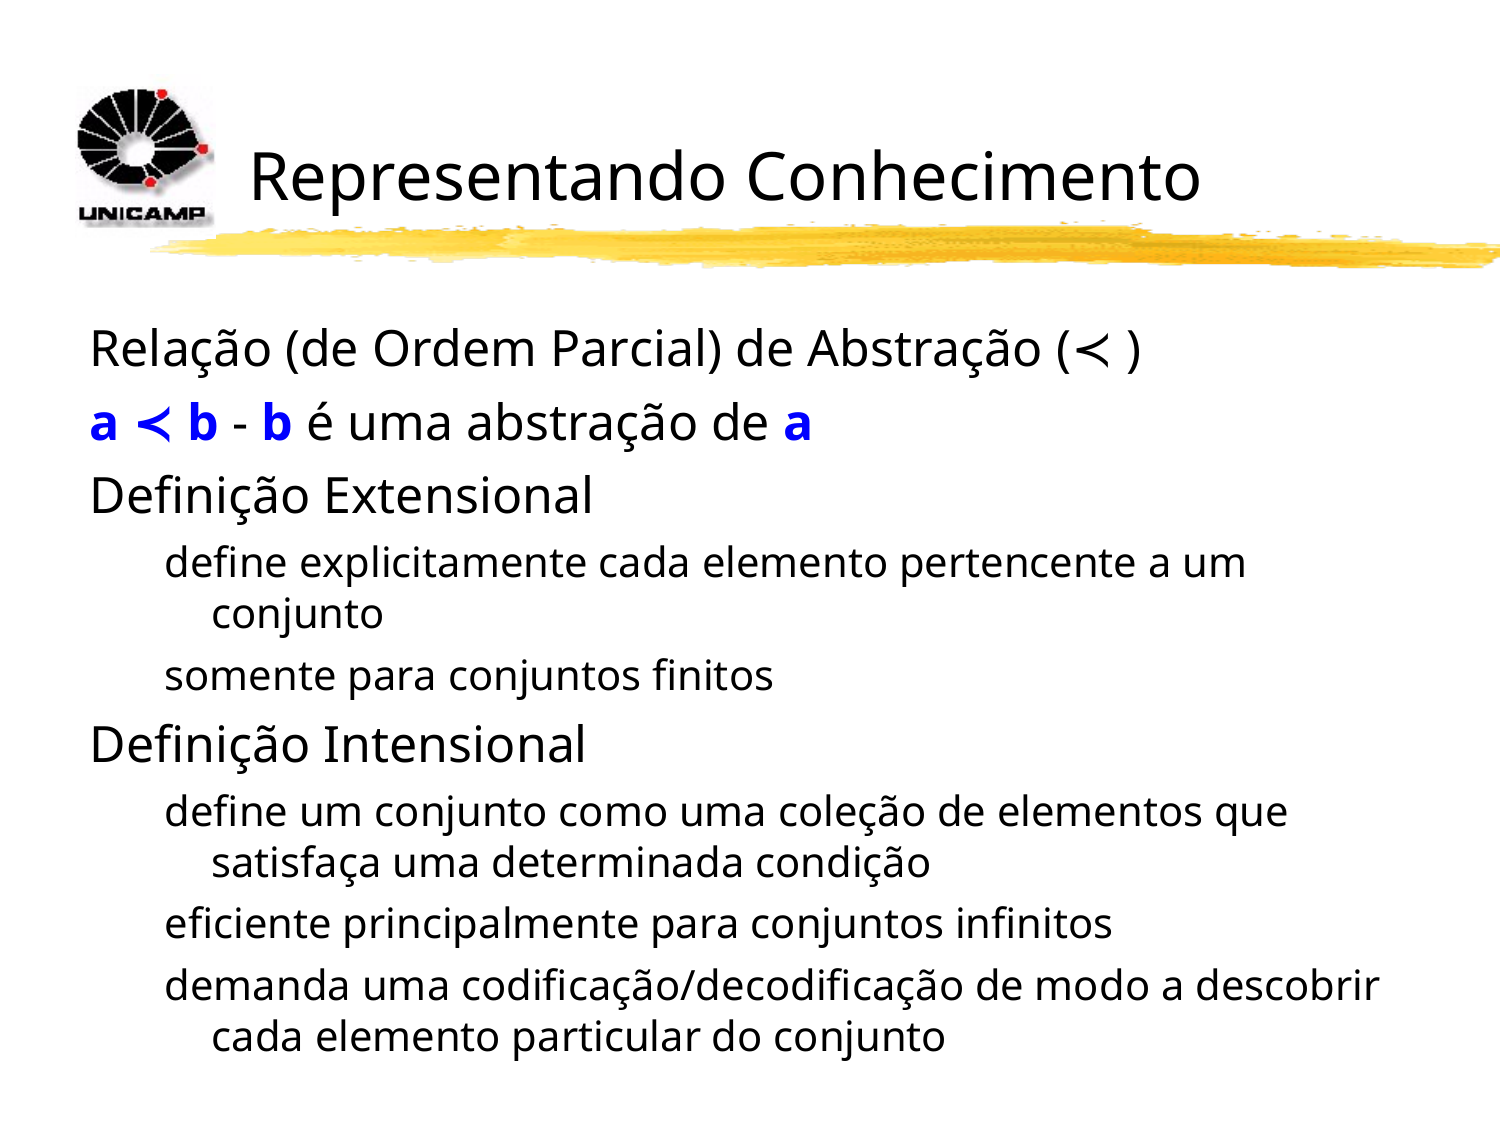

Representando Conhecimento
# Relação (de Ordem Parcial) de Abstração (≺ )
a ≺ b - b é uma abstração de a
Definição Extensional
define explicitamente cada elemento pertencente a um conjunto
somente para conjuntos finitos
Definição Intensional
define um conjunto como uma coleção de elementos que satisfaça uma determinada condição
eficiente principalmente para conjuntos infinitos
demanda uma codificação/decodificação de modo a descobrir cada elemento particular do conjunto